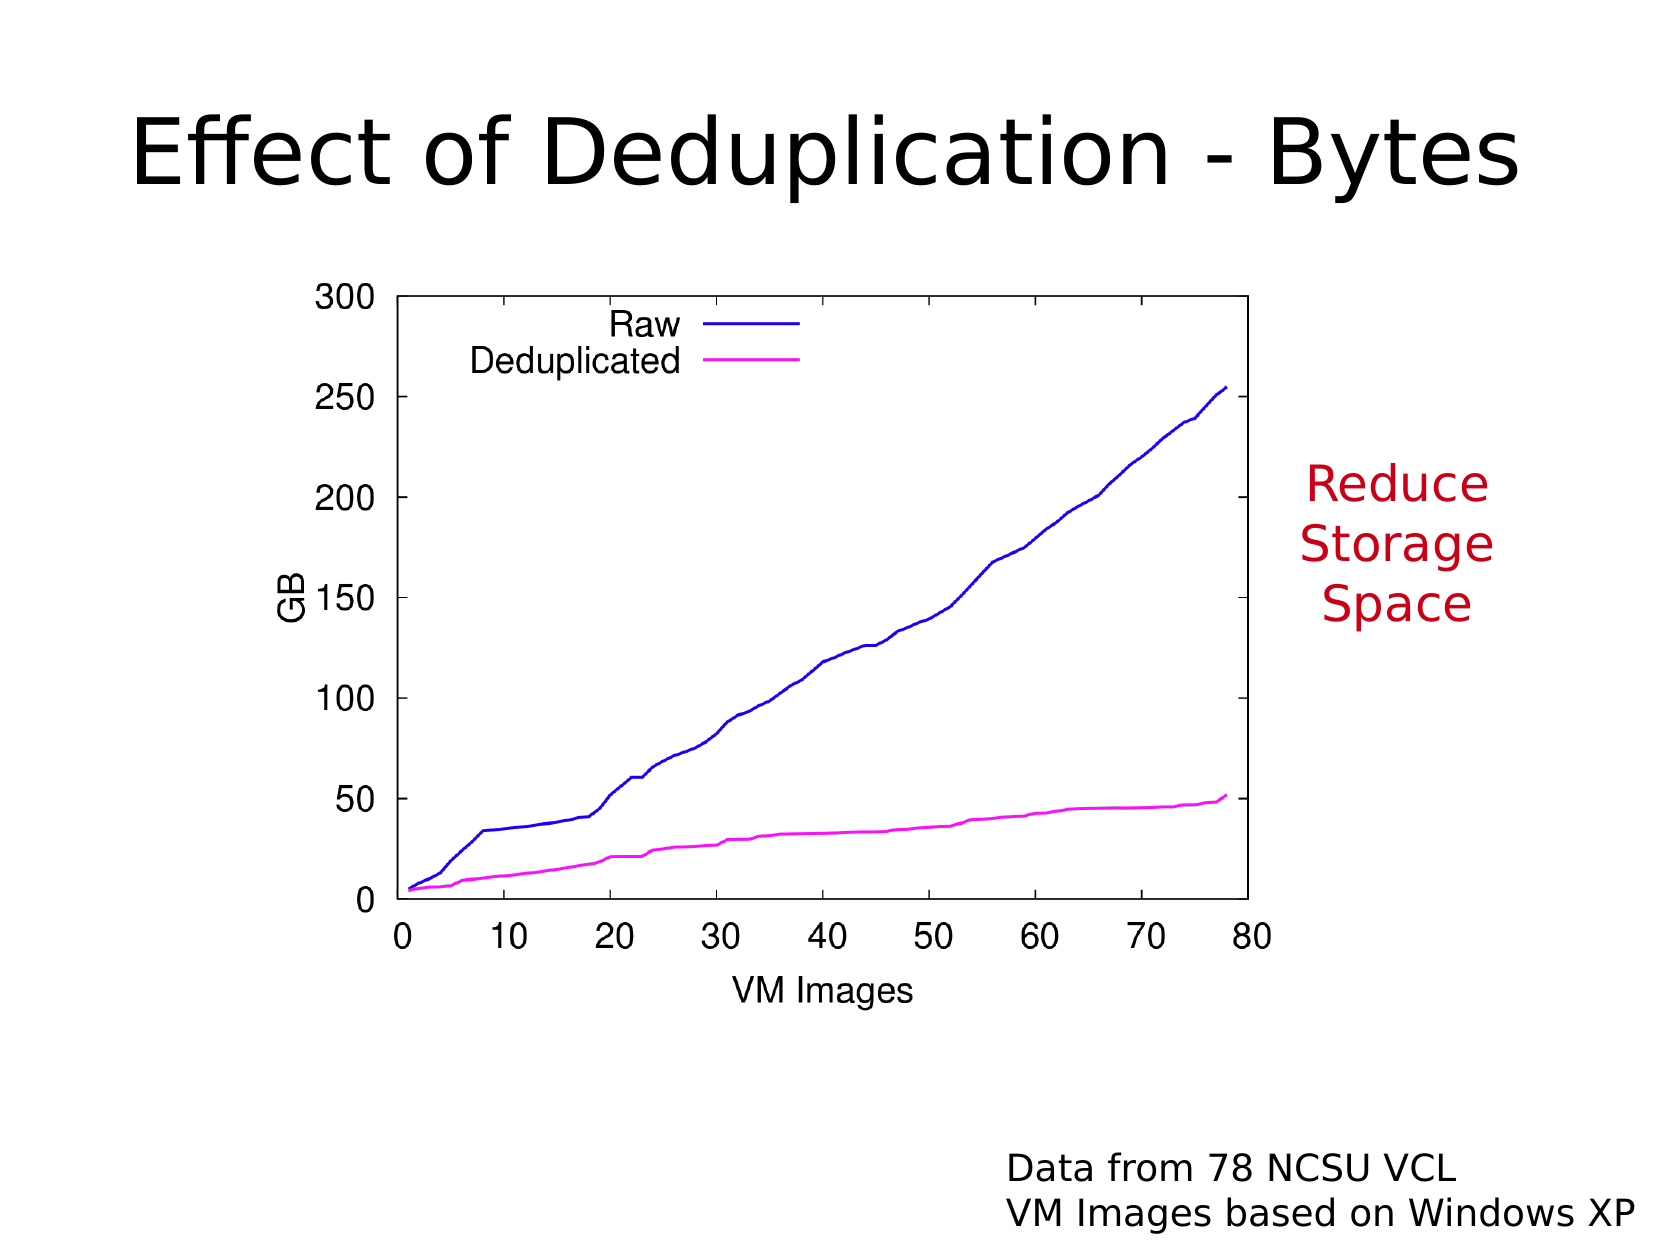

# Effect of Deduplication - Bytes
Reduce
Storage
Space
Data from 78 NCSU VCL
VM Images based on Windows XP